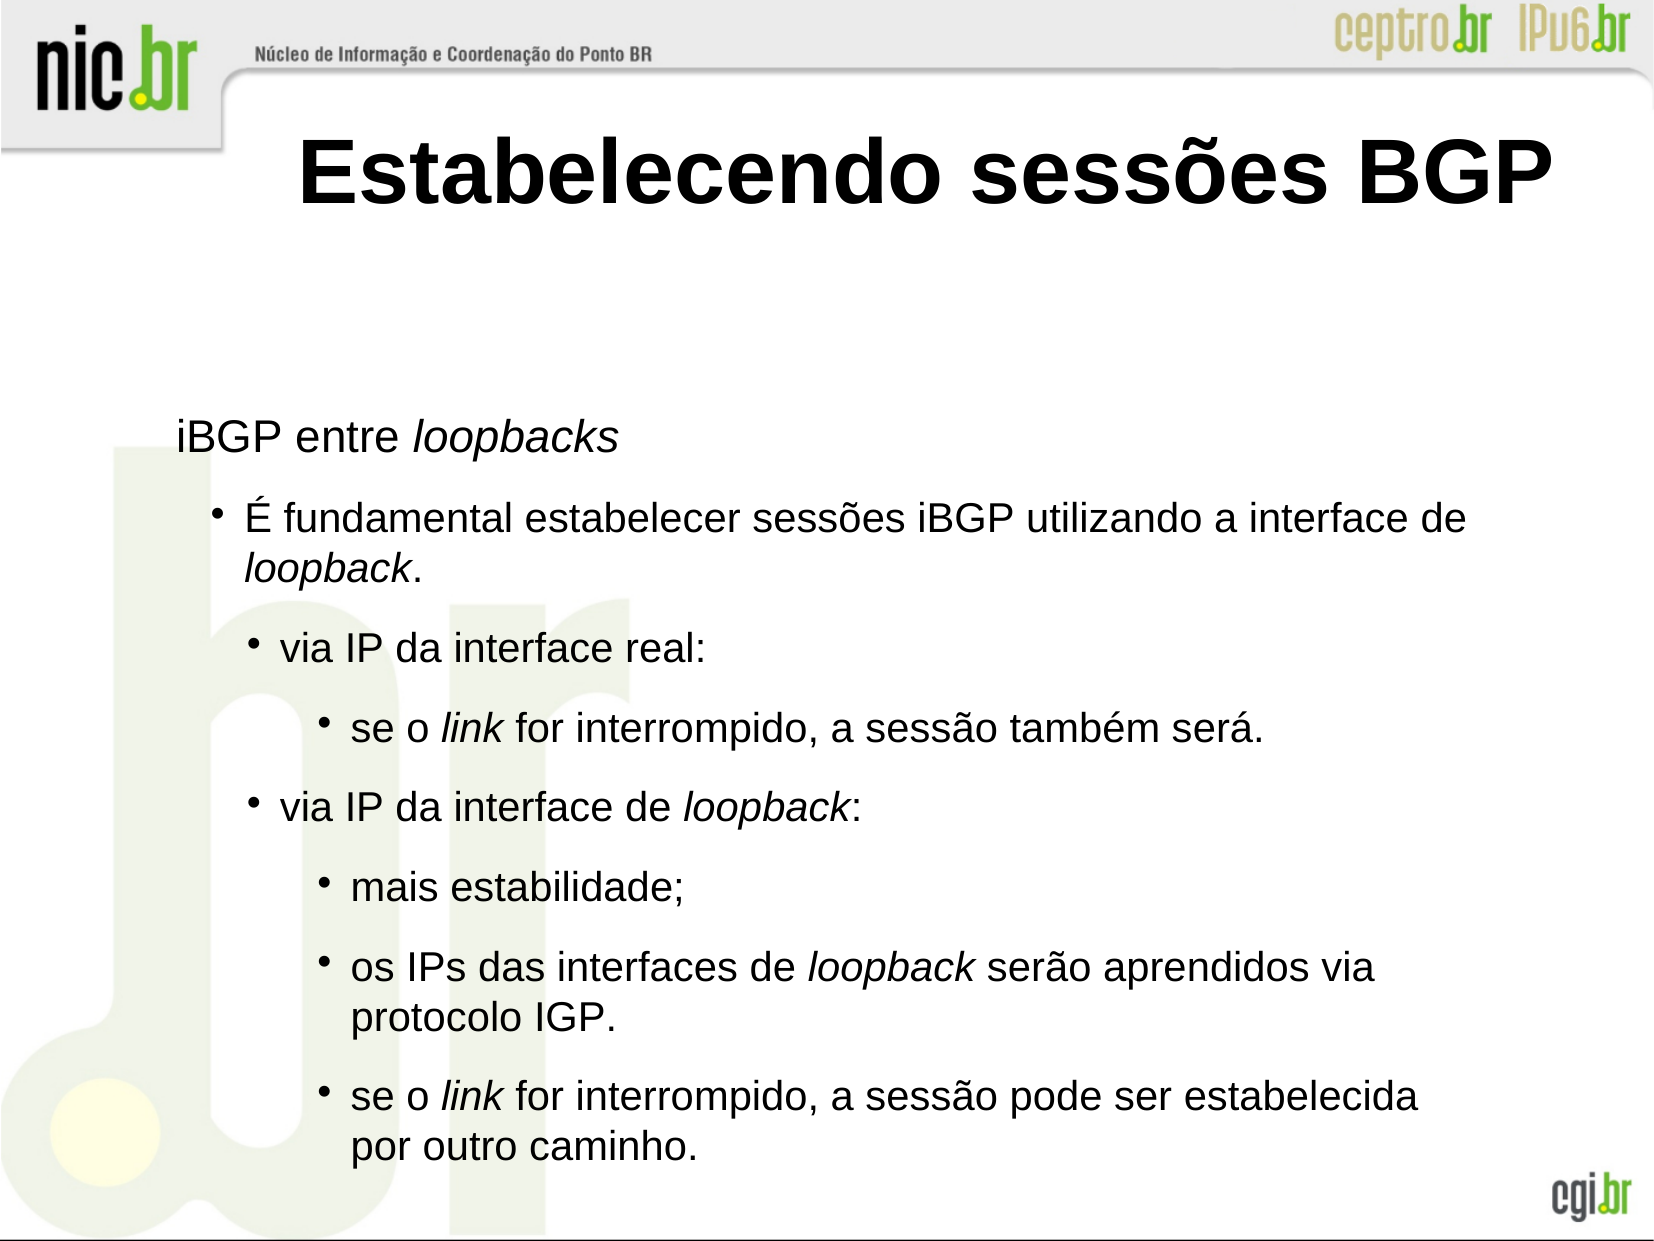

Estabelecendo sessões BGP
iBGP entre loopbacks
É fundamental estabelecer sessões iBGP utilizando a interface de loopback.
via IP da interface real:
se o link for interrompido, a sessão também será.
via IP da interface de loopback:
mais estabilidade;
os IPs das interfaces de loopback serão aprendidos via protocolo IGP.
se o link for interrompido, a sessão pode ser estabelecida por outro caminho.